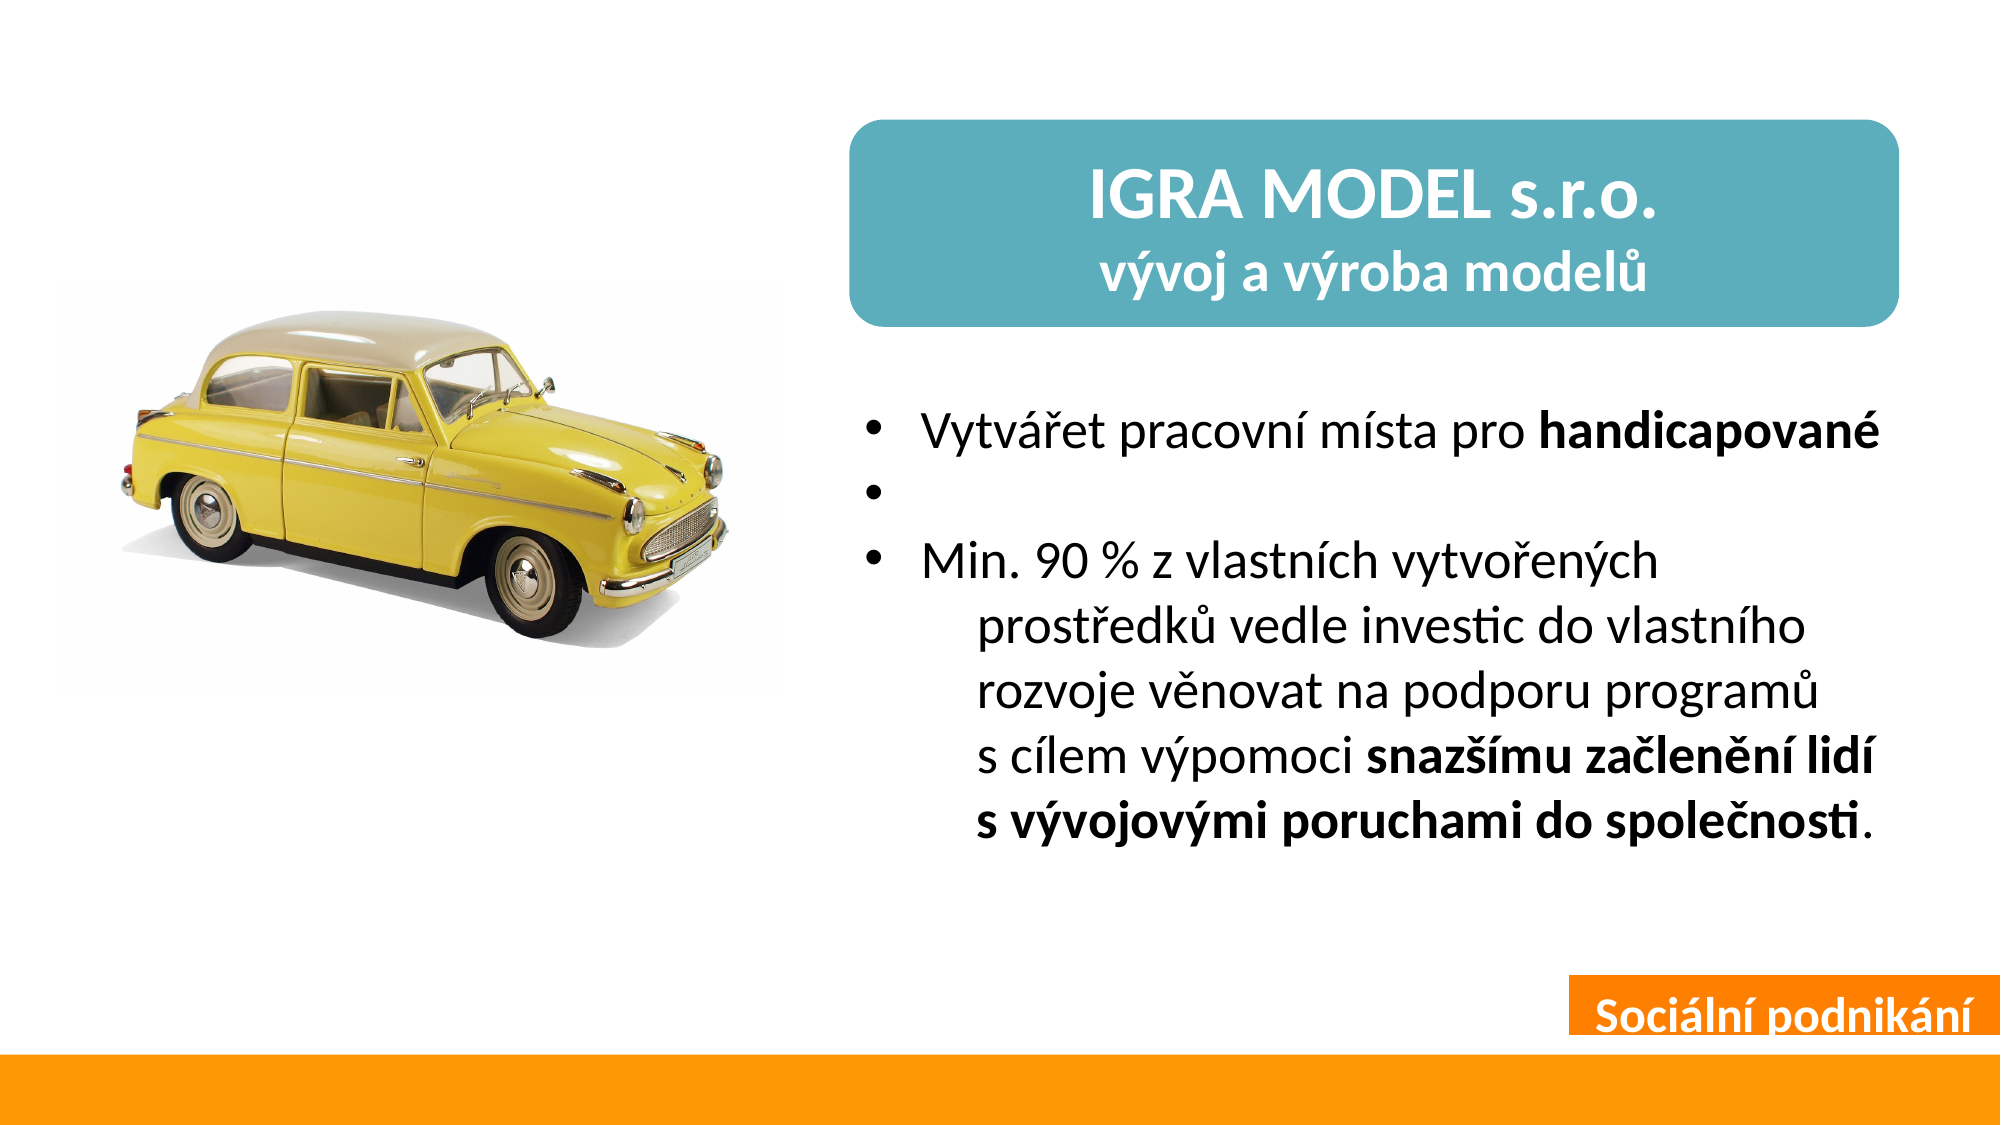

IGRA MODEL s.r.o.
vývoj a výroba modelů
Vytvářet pracovní místa pro handicapované
Min. 90 % z vlastních vytvořených prostředků vedle investic do vlastního rozvoje věnovat na podporu programů s cílem výpomoci snazšímu začlenění lidí s vývojovými poruchami do společnosti.
Sociální podnikání